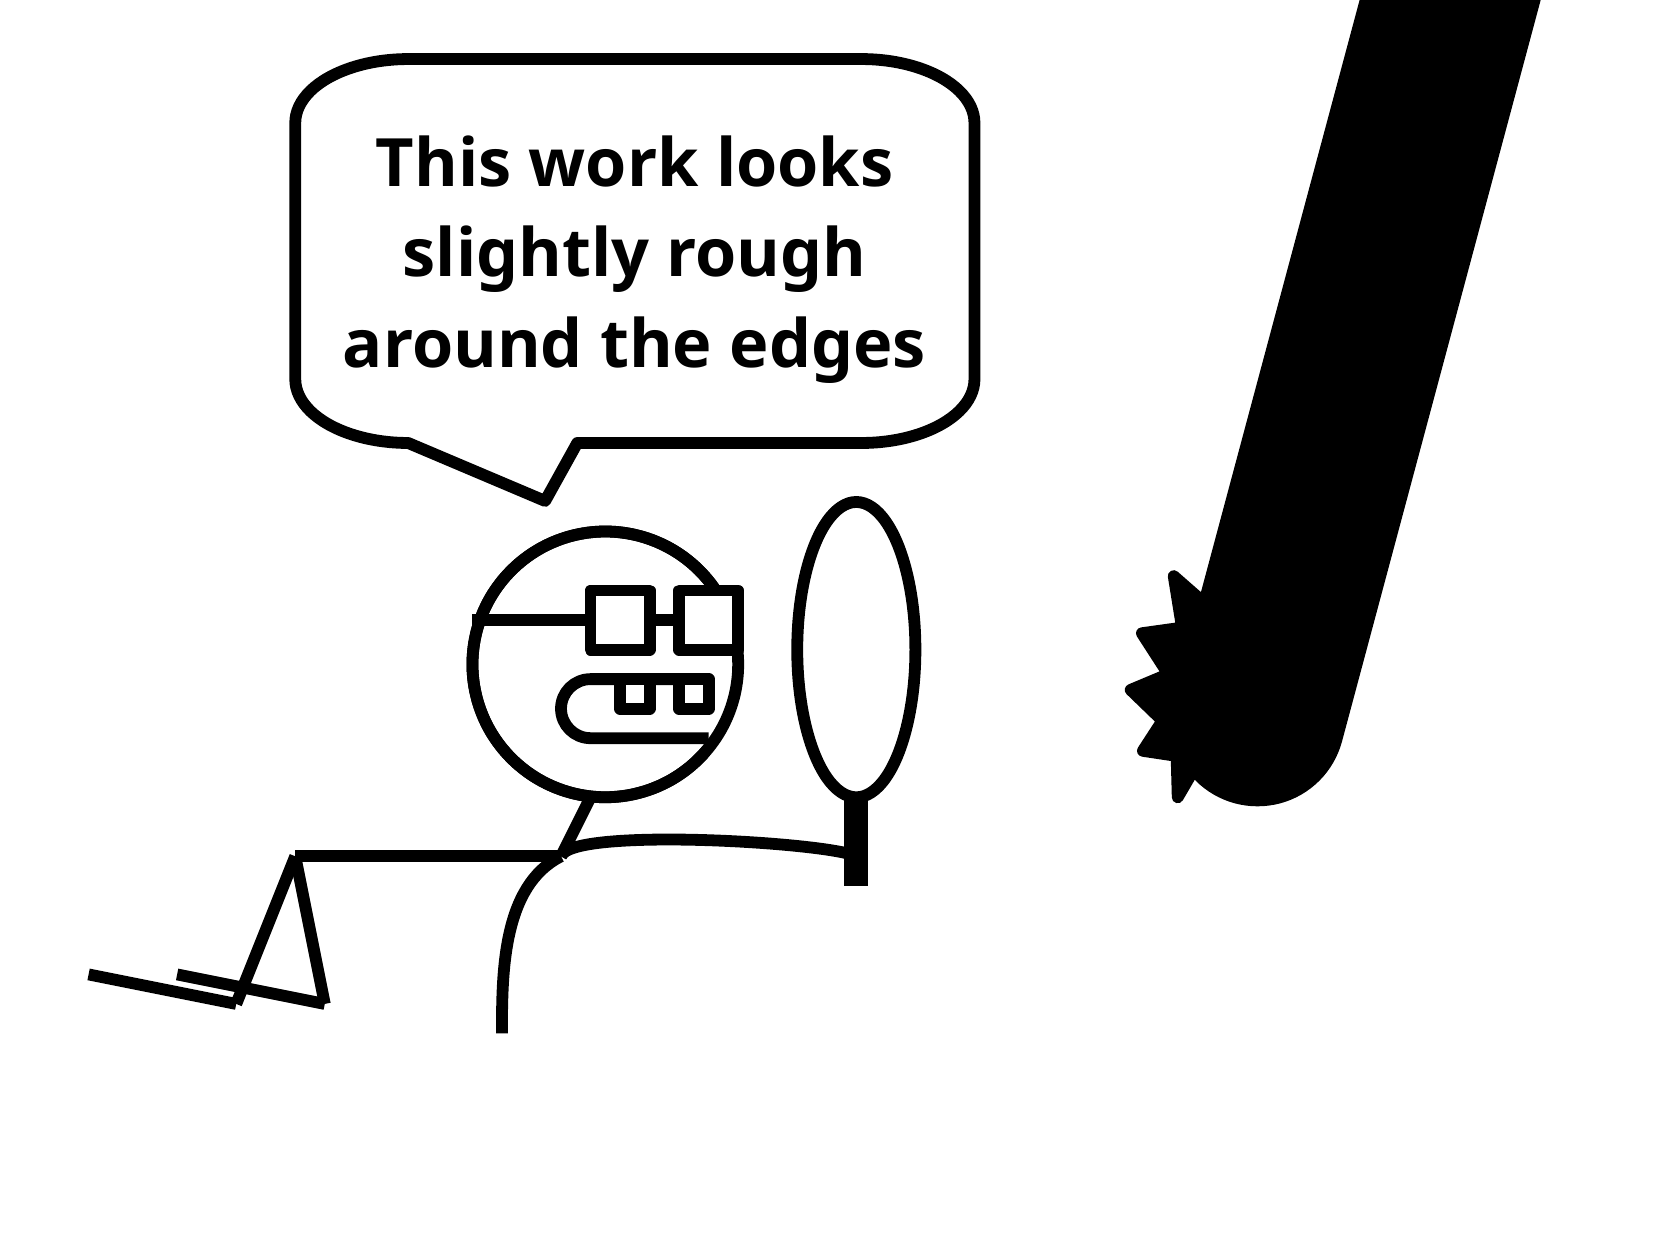

This work looks
slightly rough
around the edges